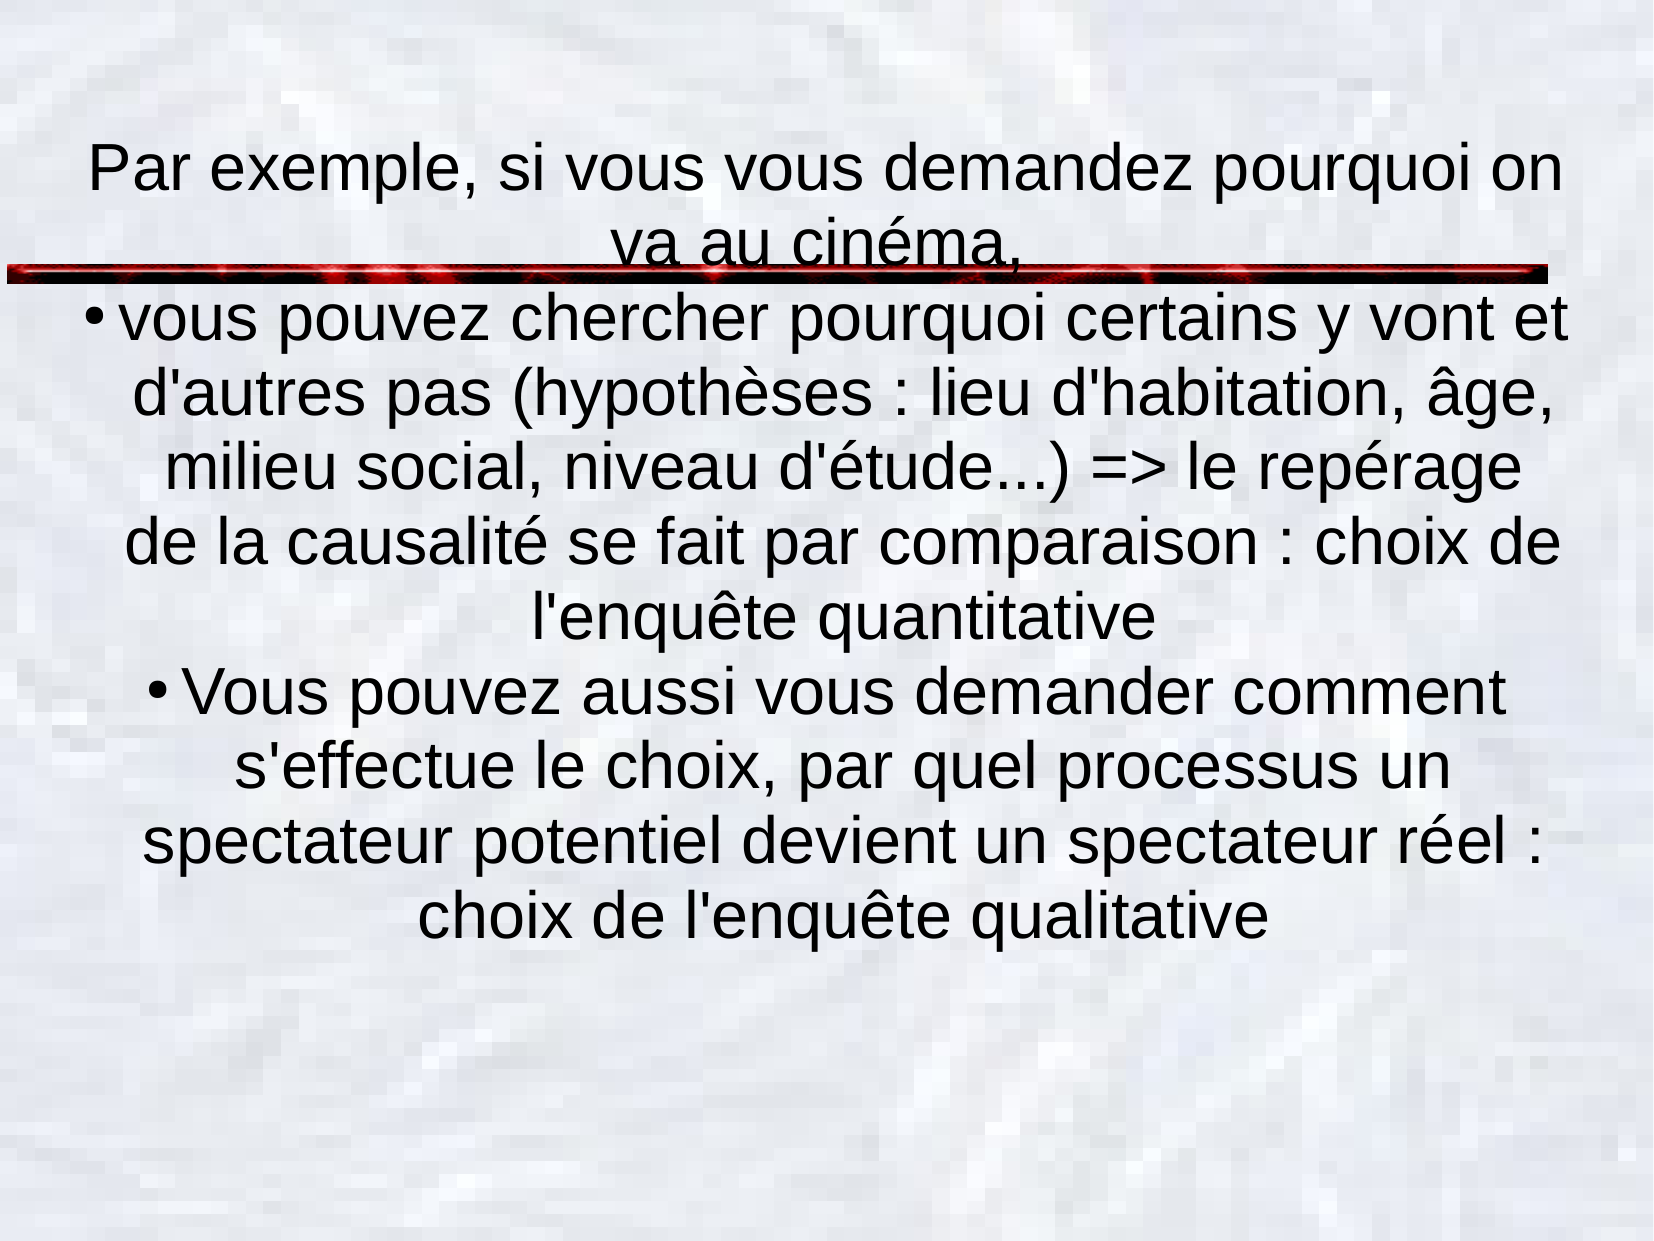

# Par exemple, si vous vous demandez pourquoi on va au cinéma,
vous pouvez chercher pourquoi certains y vont et d'autres pas (hypothèses : lieu d'habitation, âge, milieu social, niveau d'étude...) => le repérage de la causalité se fait par comparaison : choix de l'enquête quantitative
Vous pouvez aussi vous demander comment s'effectue le choix, par quel processus un spectateur potentiel devient un spectateur réel : choix de l'enquête qualitative